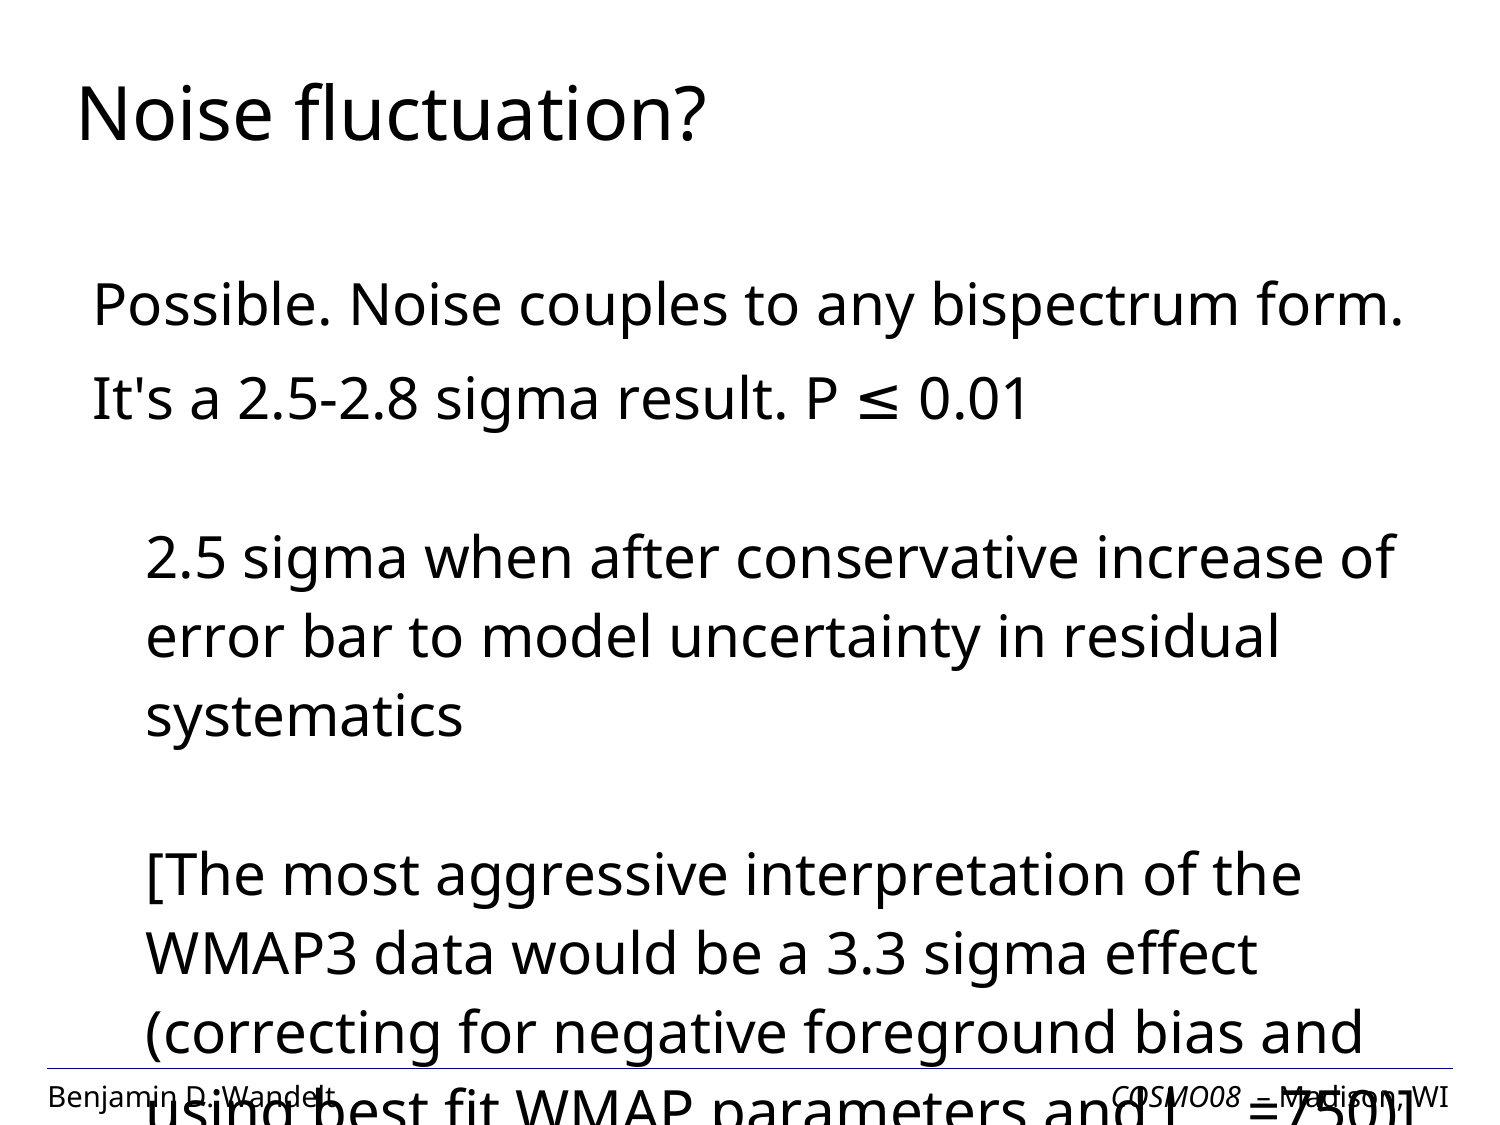

# Noise fluctuation?
Possible. Noise couples to any bispectrum form.
It's a 2.5-2.8 sigma result. P ≤ 0.01
2.5 sigma when after conservative increase of error bar to model uncertainty in residual systematics
[The most aggressive interpretation of the WMAP3 data would be a 3.3 sigma effect (correcting for negative foreground bias and using best fit WMAP parameters and lmax=750)]
August 2, 2008